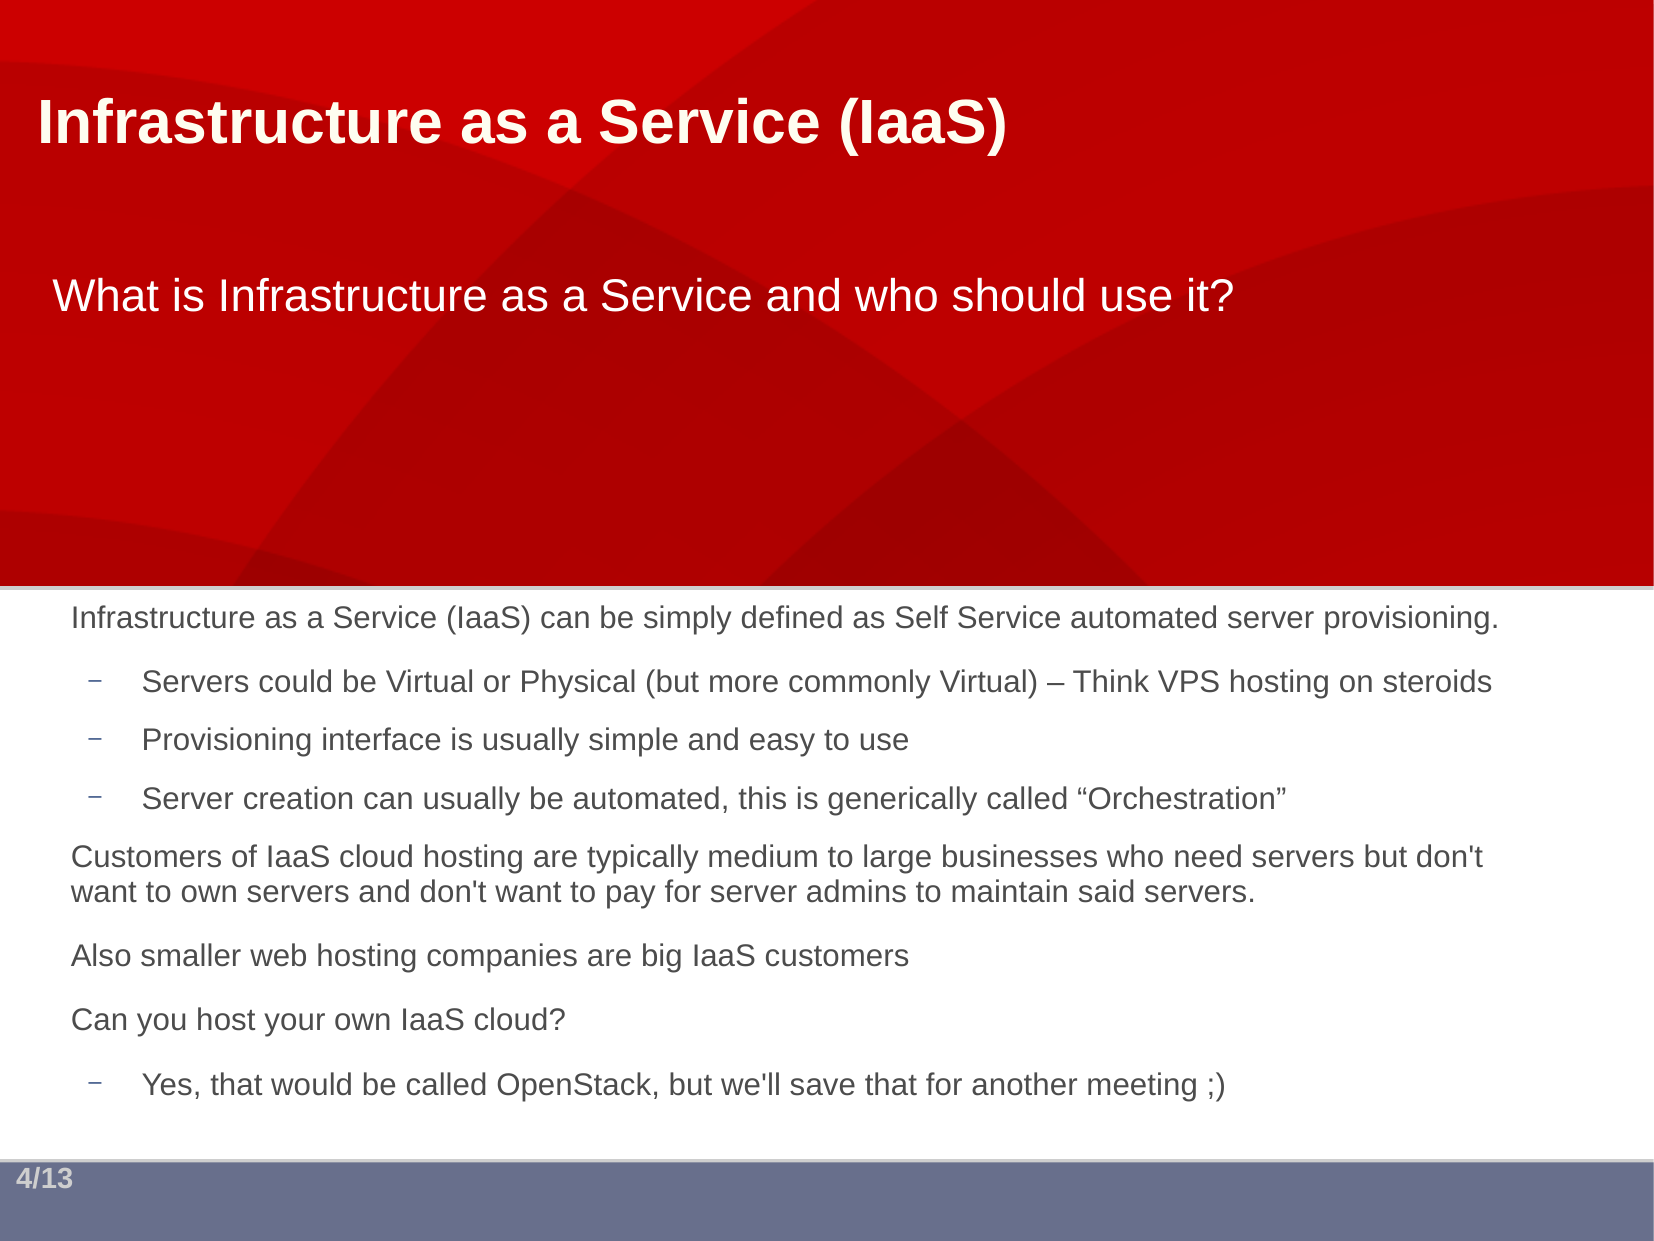

# Infrastructure as a Service (IaaS)
What is Infrastructure as a Service and who should use it?
Infrastructure as a Service (IaaS) can be simply defined as Self Service automated server provisioning.
Servers could be Virtual or Physical (but more commonly Virtual) – Think VPS hosting on steroids
Provisioning interface is usually simple and easy to use
Server creation can usually be automated, this is generically called “Orchestration”
Customers of IaaS cloud hosting are typically medium to large businesses who need servers but don't want to own servers and don't want to pay for server admins to maintain said servers.
Also smaller web hosting companies are big IaaS customers
Can you host your own IaaS cloud?
Yes, that would be called OpenStack, but we'll save that for another meeting ;)
4